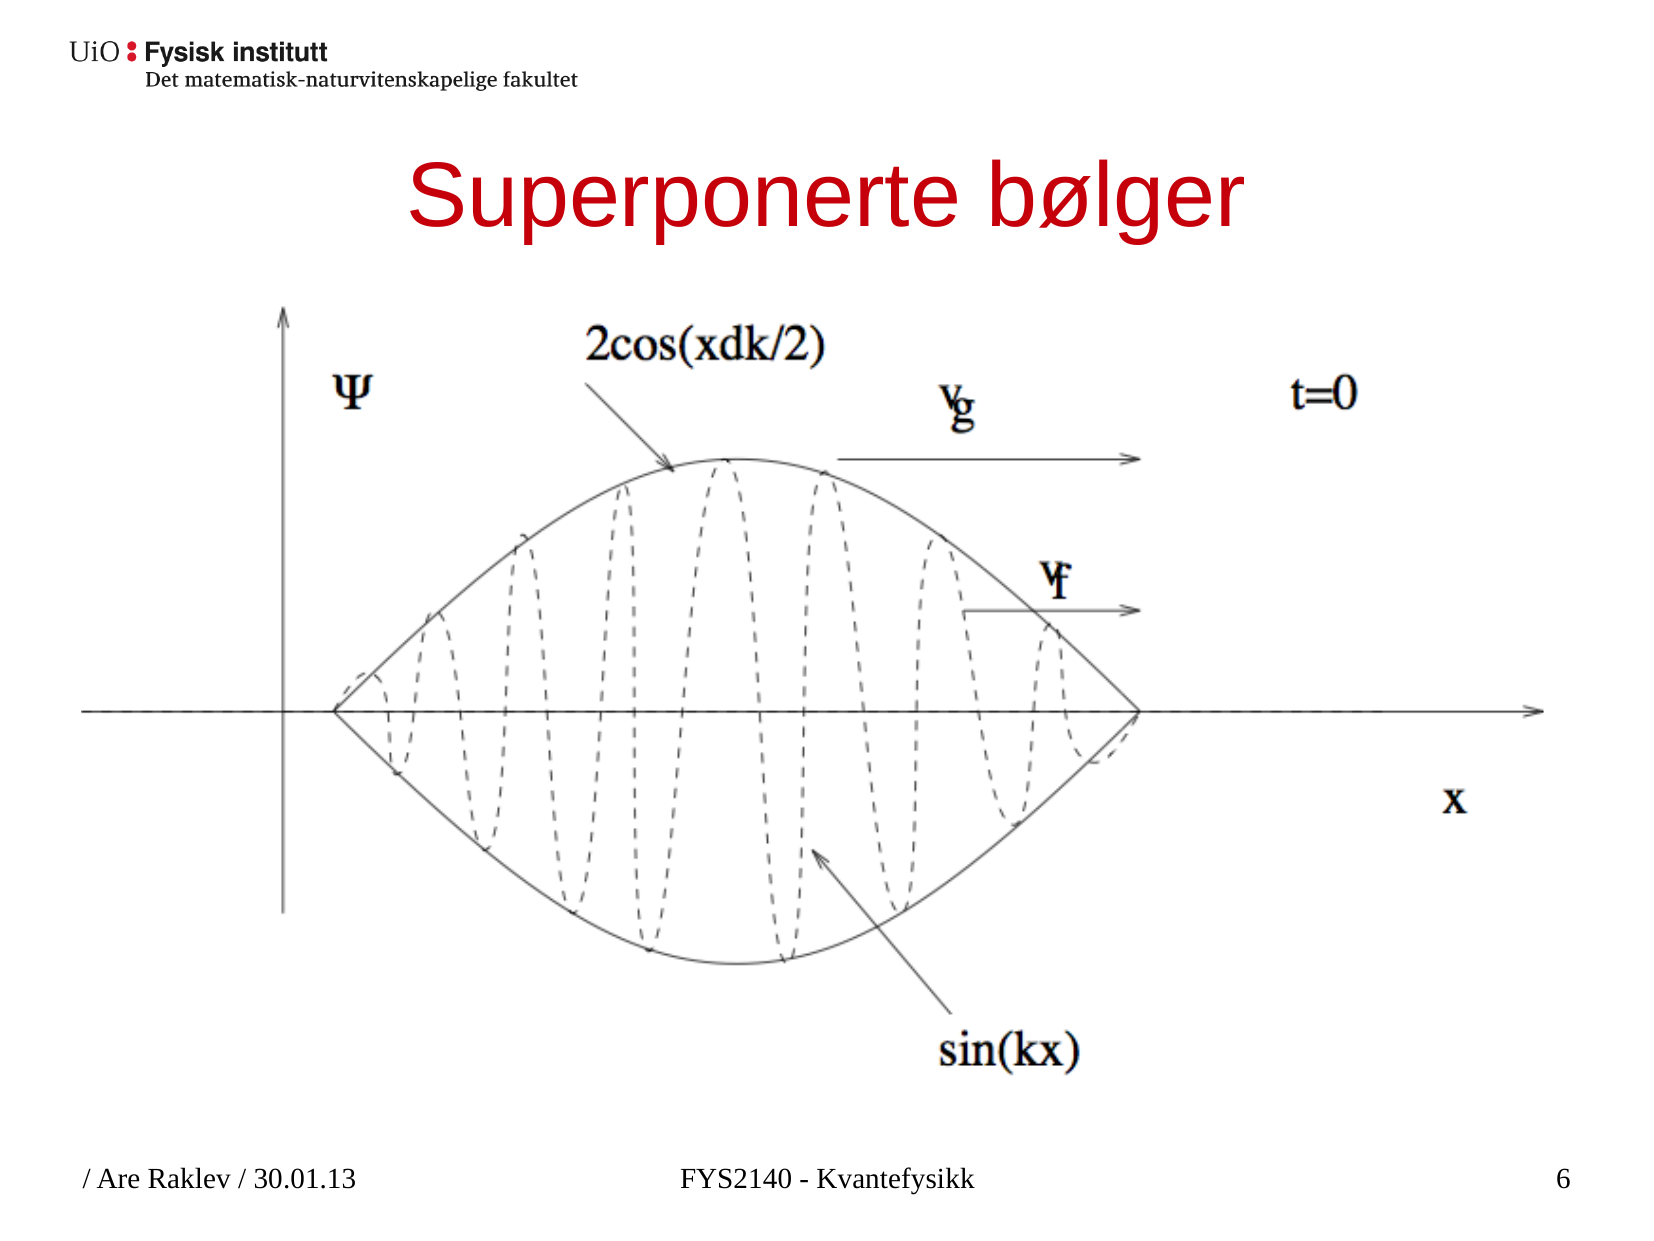

# Superponerte bølger
/ Are Raklev / 30.01.13
FYS2140 - Kvantefysikk
6